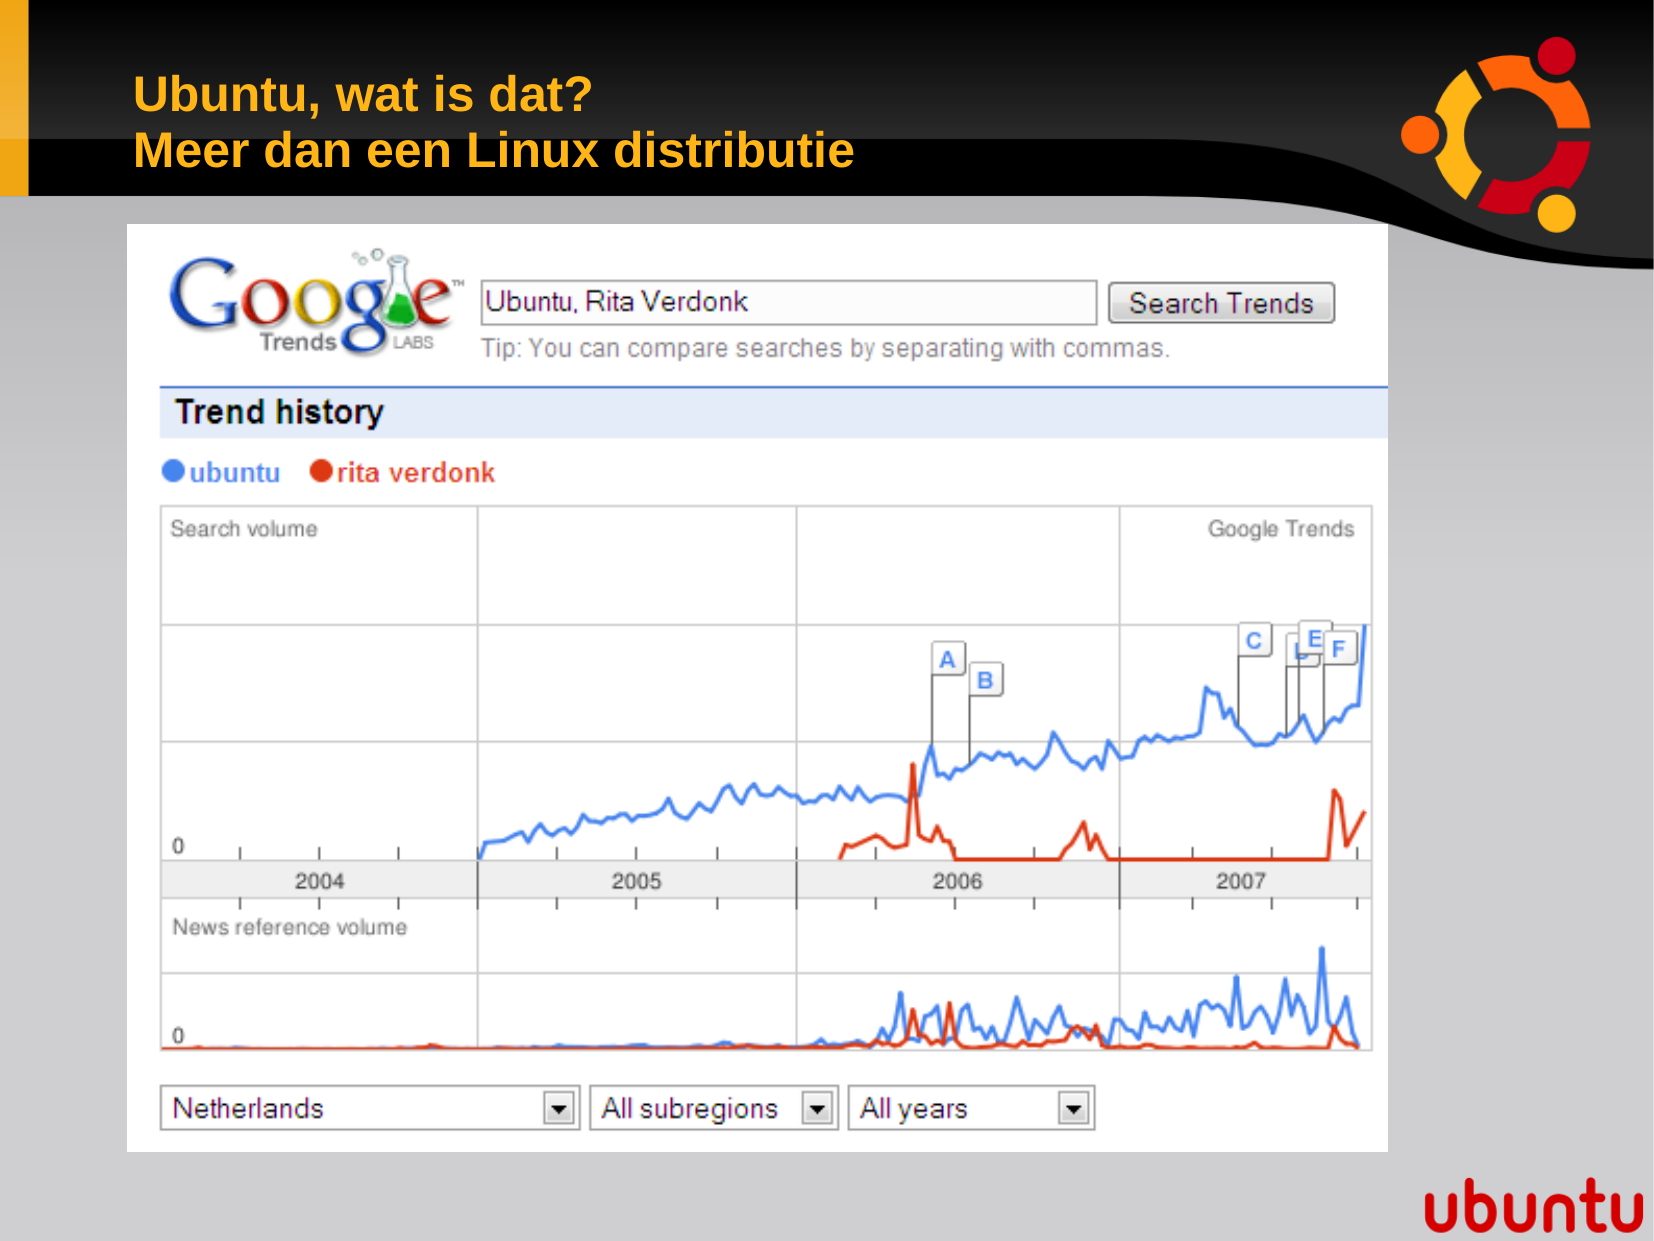

Ubuntu, wat is dat?
Meer dan een Linux distributie